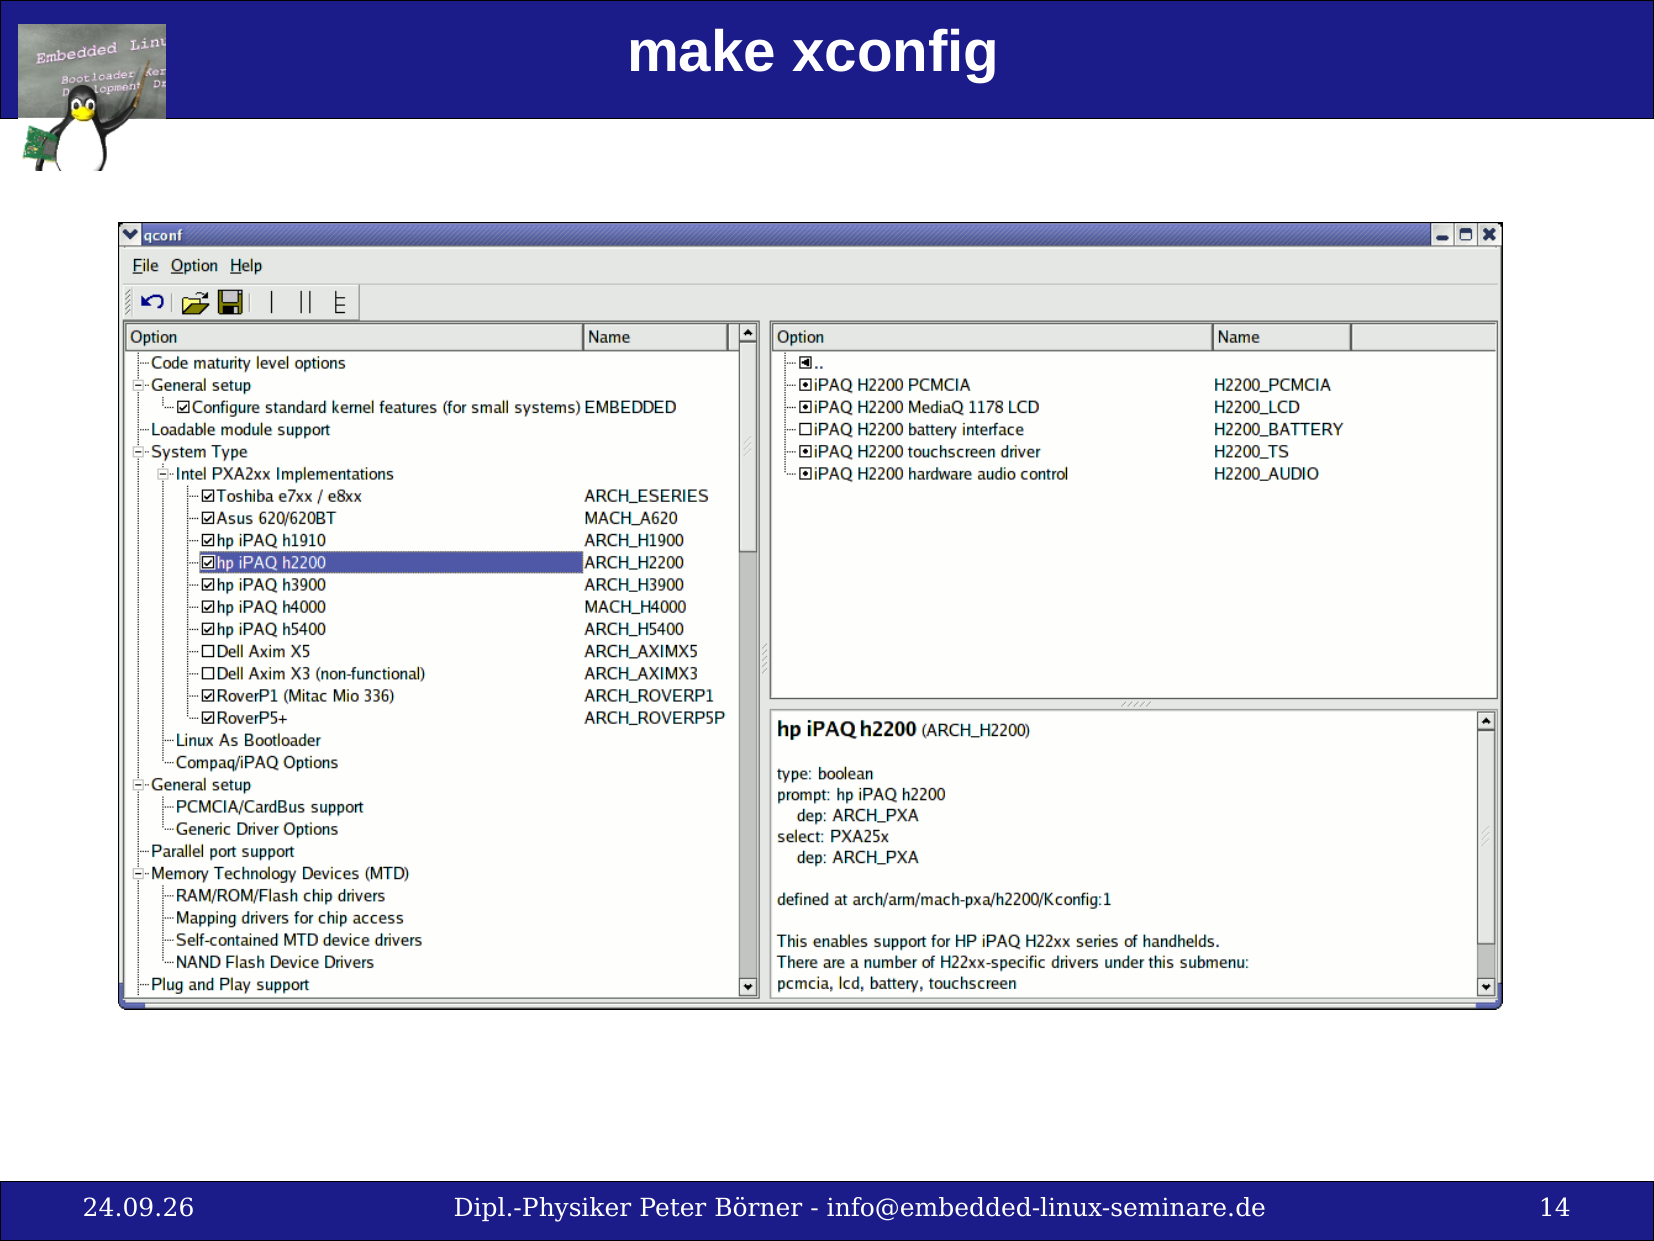

# make xconfig
 Dipl.-Physiker Peter Börner - info@embedded-linux-seminare.de
14